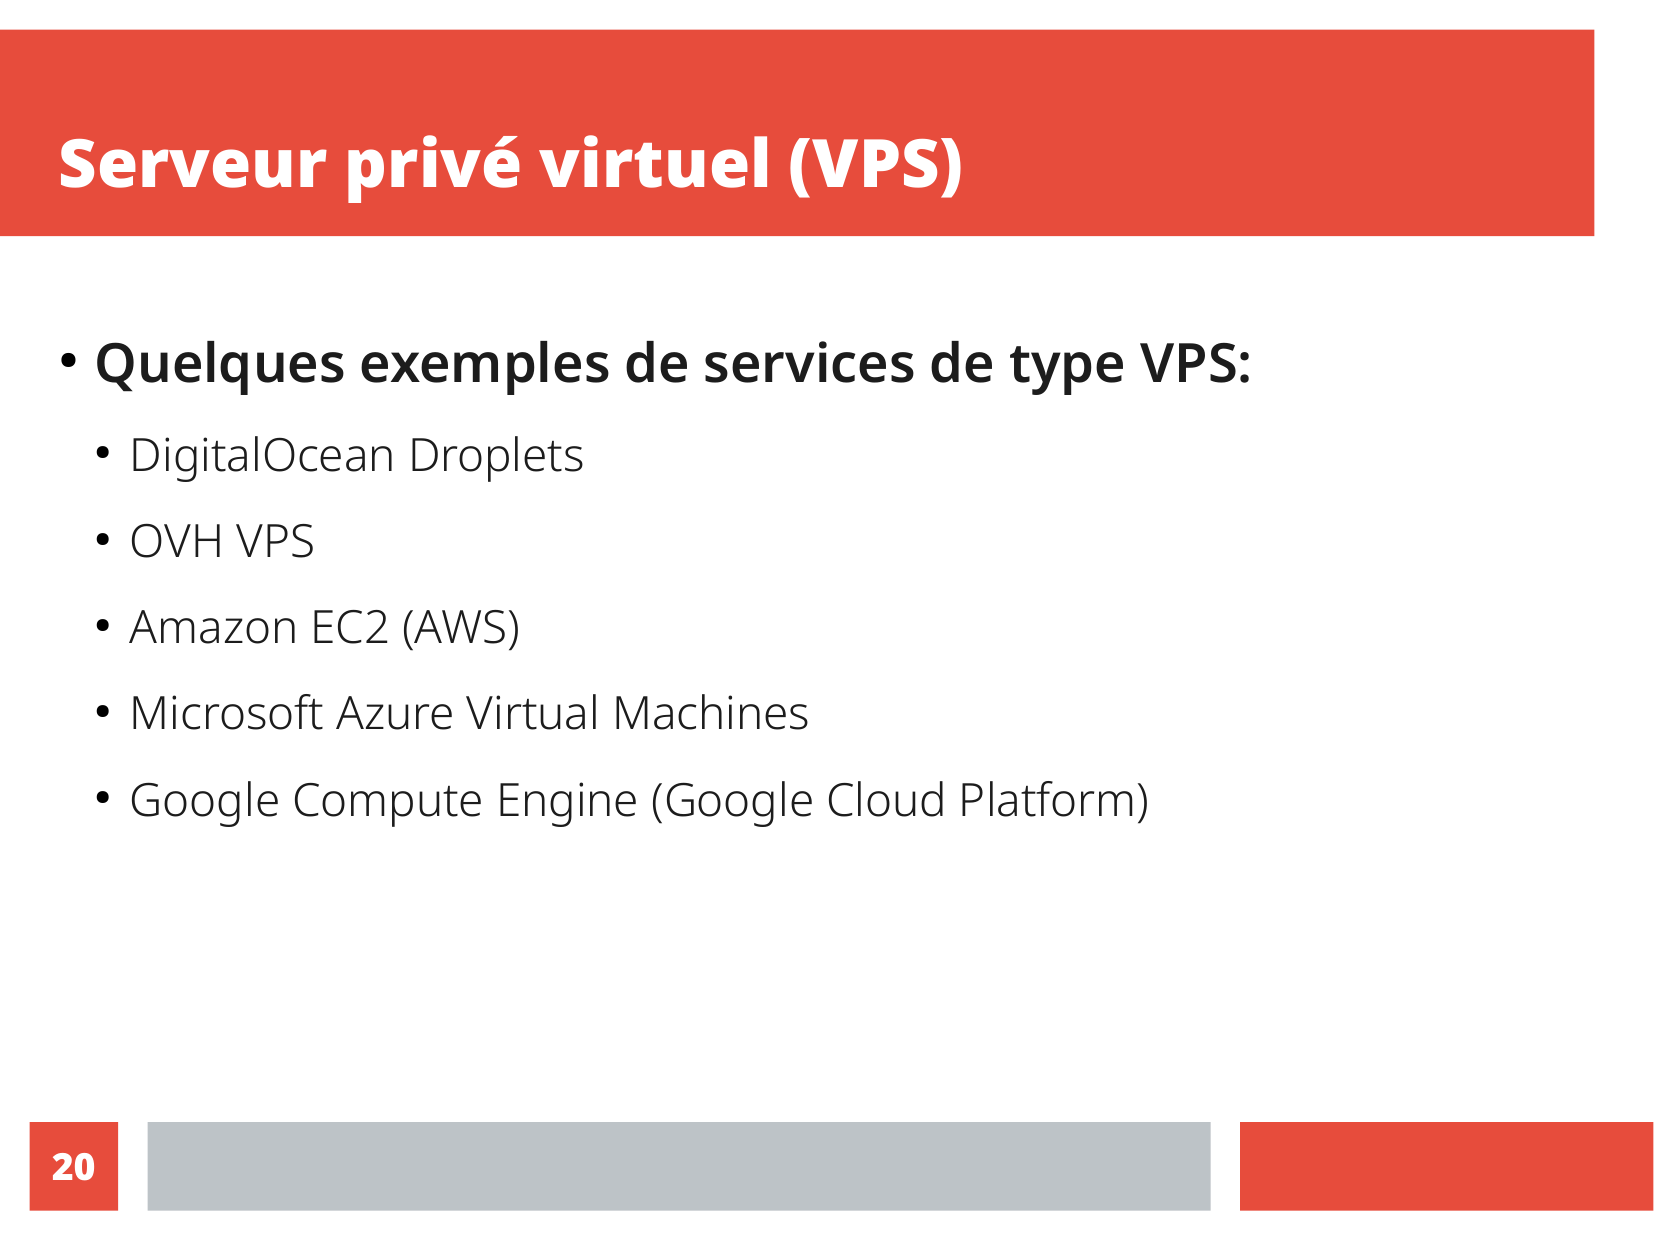

# Serveur privé virtuel (VPS)
Quelques exemples de services de type VPS:
DigitalOcean Droplets
OVH VPS
Amazon EC2 (AWS)
Microsoft Azure Virtual Machines
Google Compute Engine (Google Cloud Platform)
20